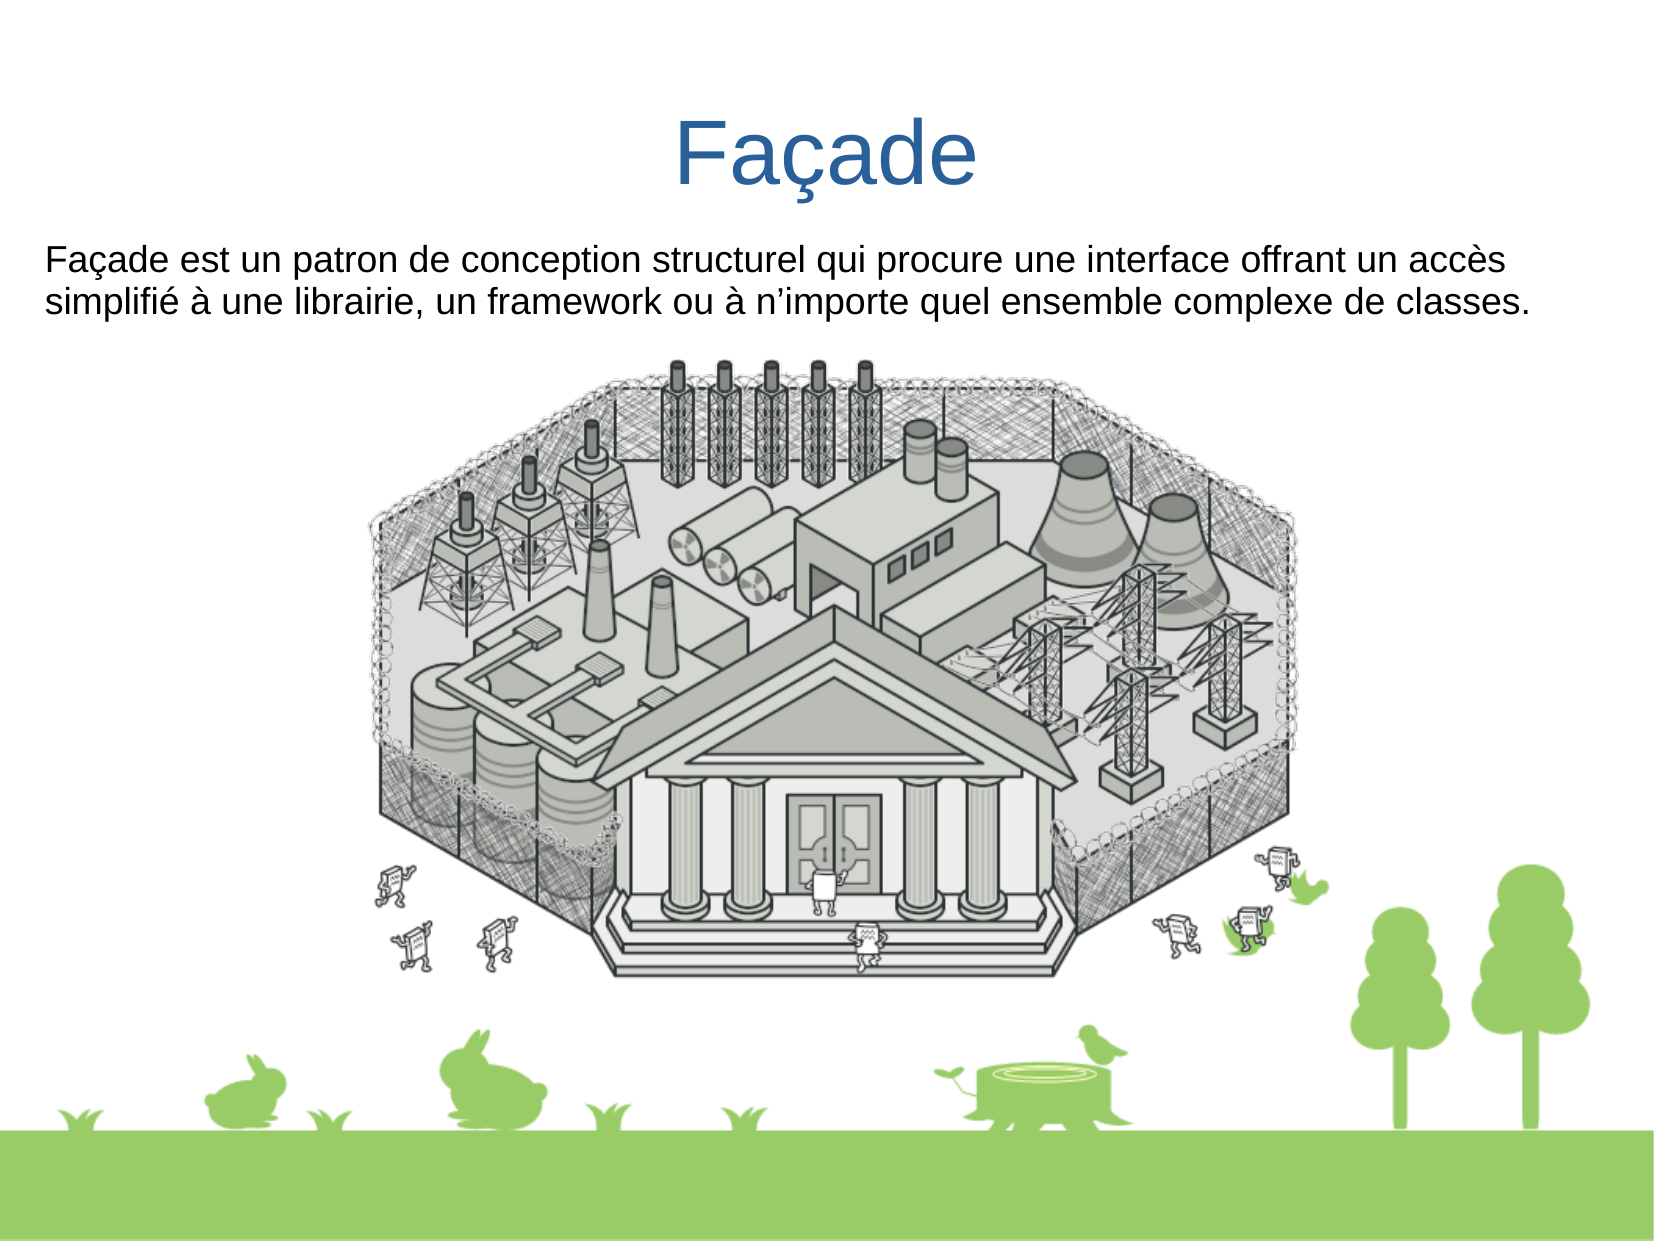

# Façade
Façade est un patron de conception structurel qui procure une interface offrant un accès simplifié à une librairie, un framework ou à n’importe quel ensemble complexe de classes.